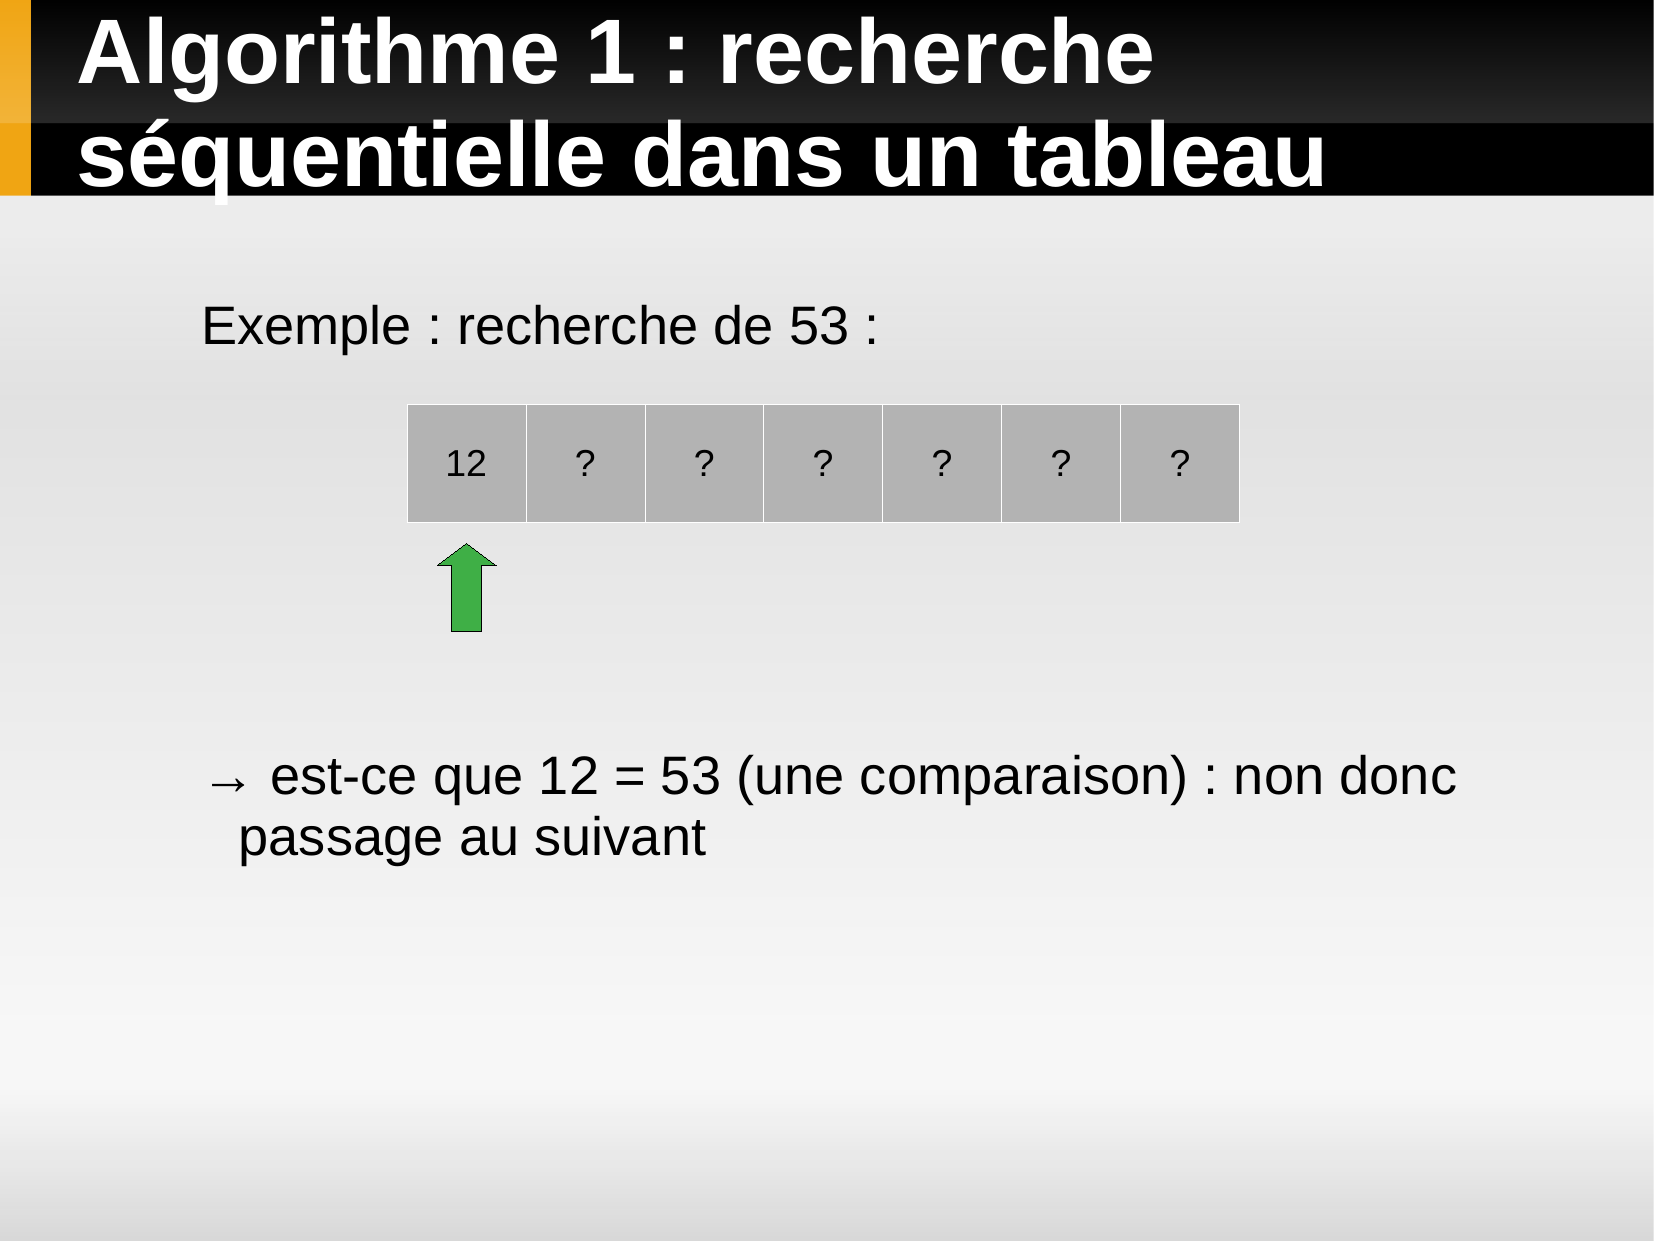

Algorithme 1 : recherche séquentielle dans un tableau
# Exemple : recherche de 53 :
→ est-ce que 12 = 53 (une comparaison) : non donc passage au suivant
| 12 | ? | ? | ? | ? | ? | ? |
| --- | --- | --- | --- | --- | --- | --- |